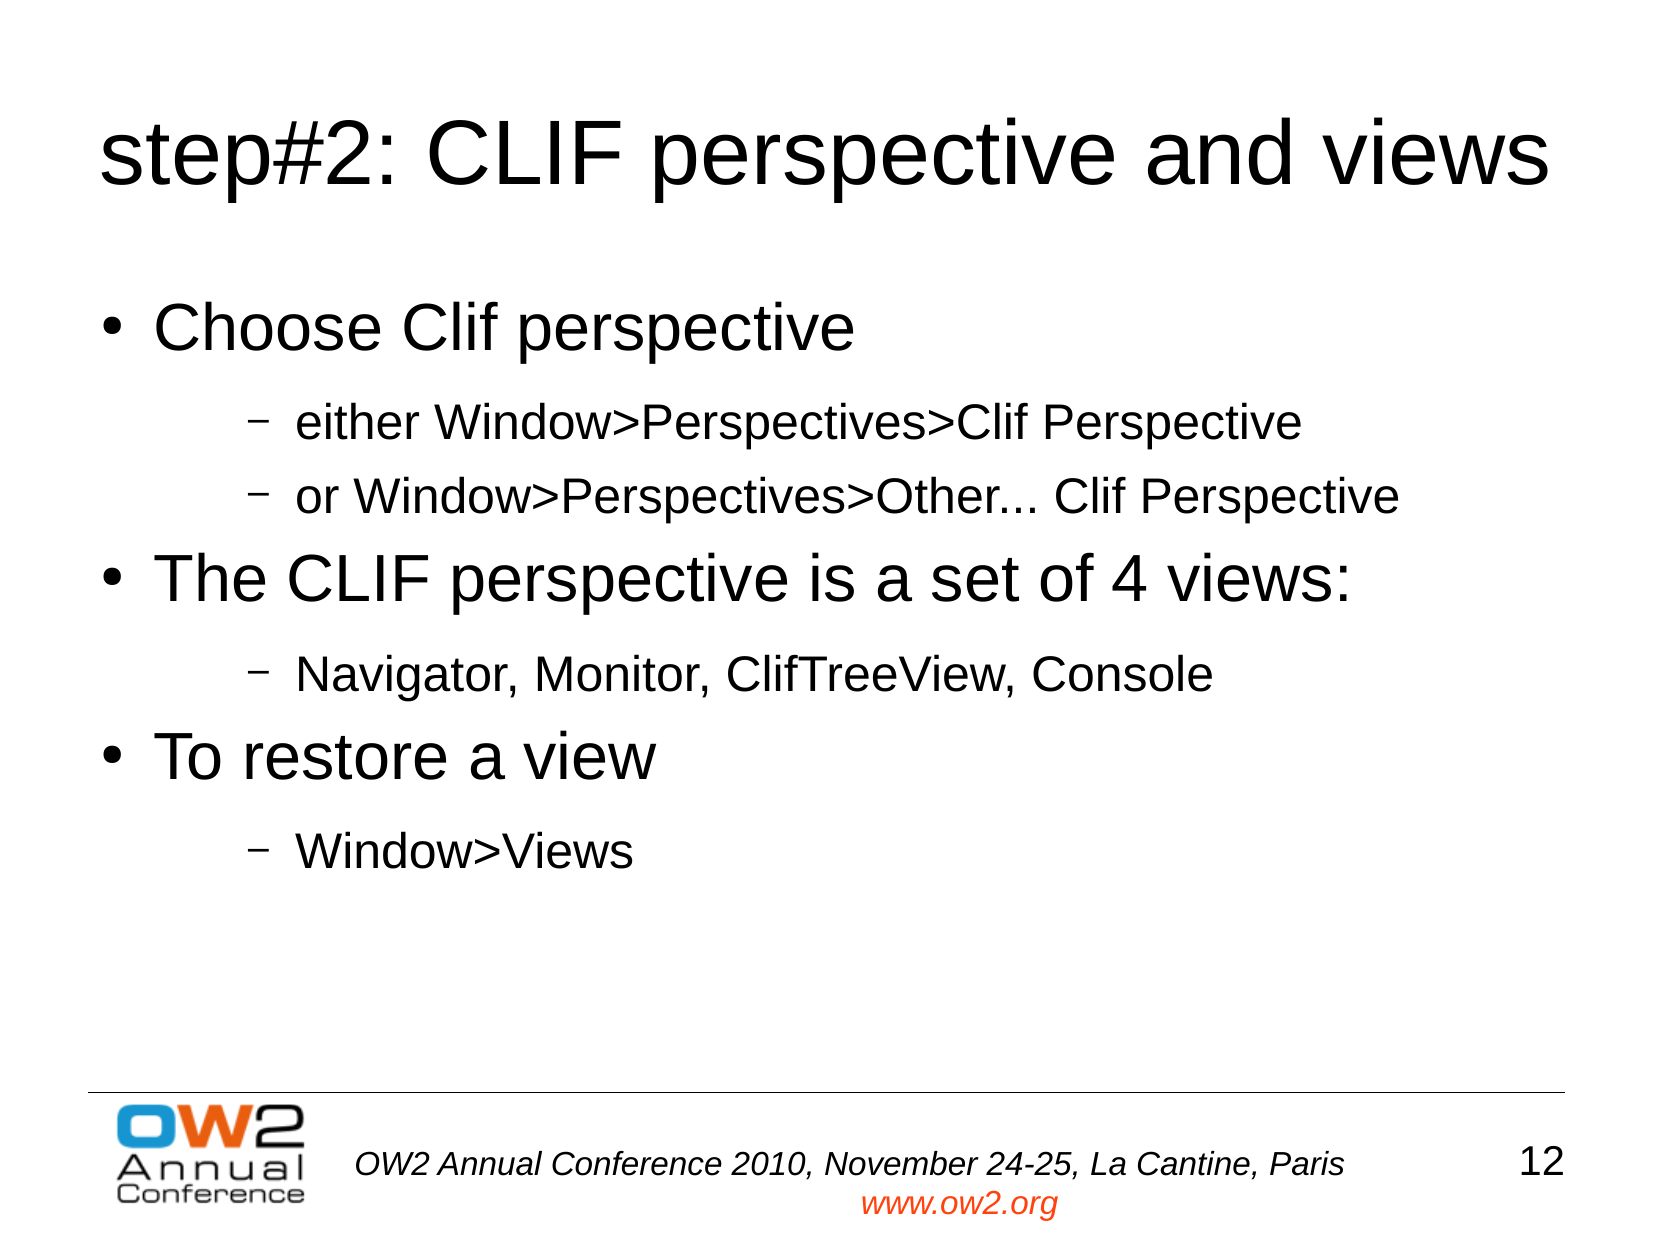

# step#2: CLIF perspective and views
Choose Clif perspective
either Window>Perspectives>Clif Perspective
or Window>Perspectives>Other... Clif Perspective
The CLIF perspective is a set of 4 views:
Navigator, Monitor, ClifTreeView, Console
To restore a view
Window>Views